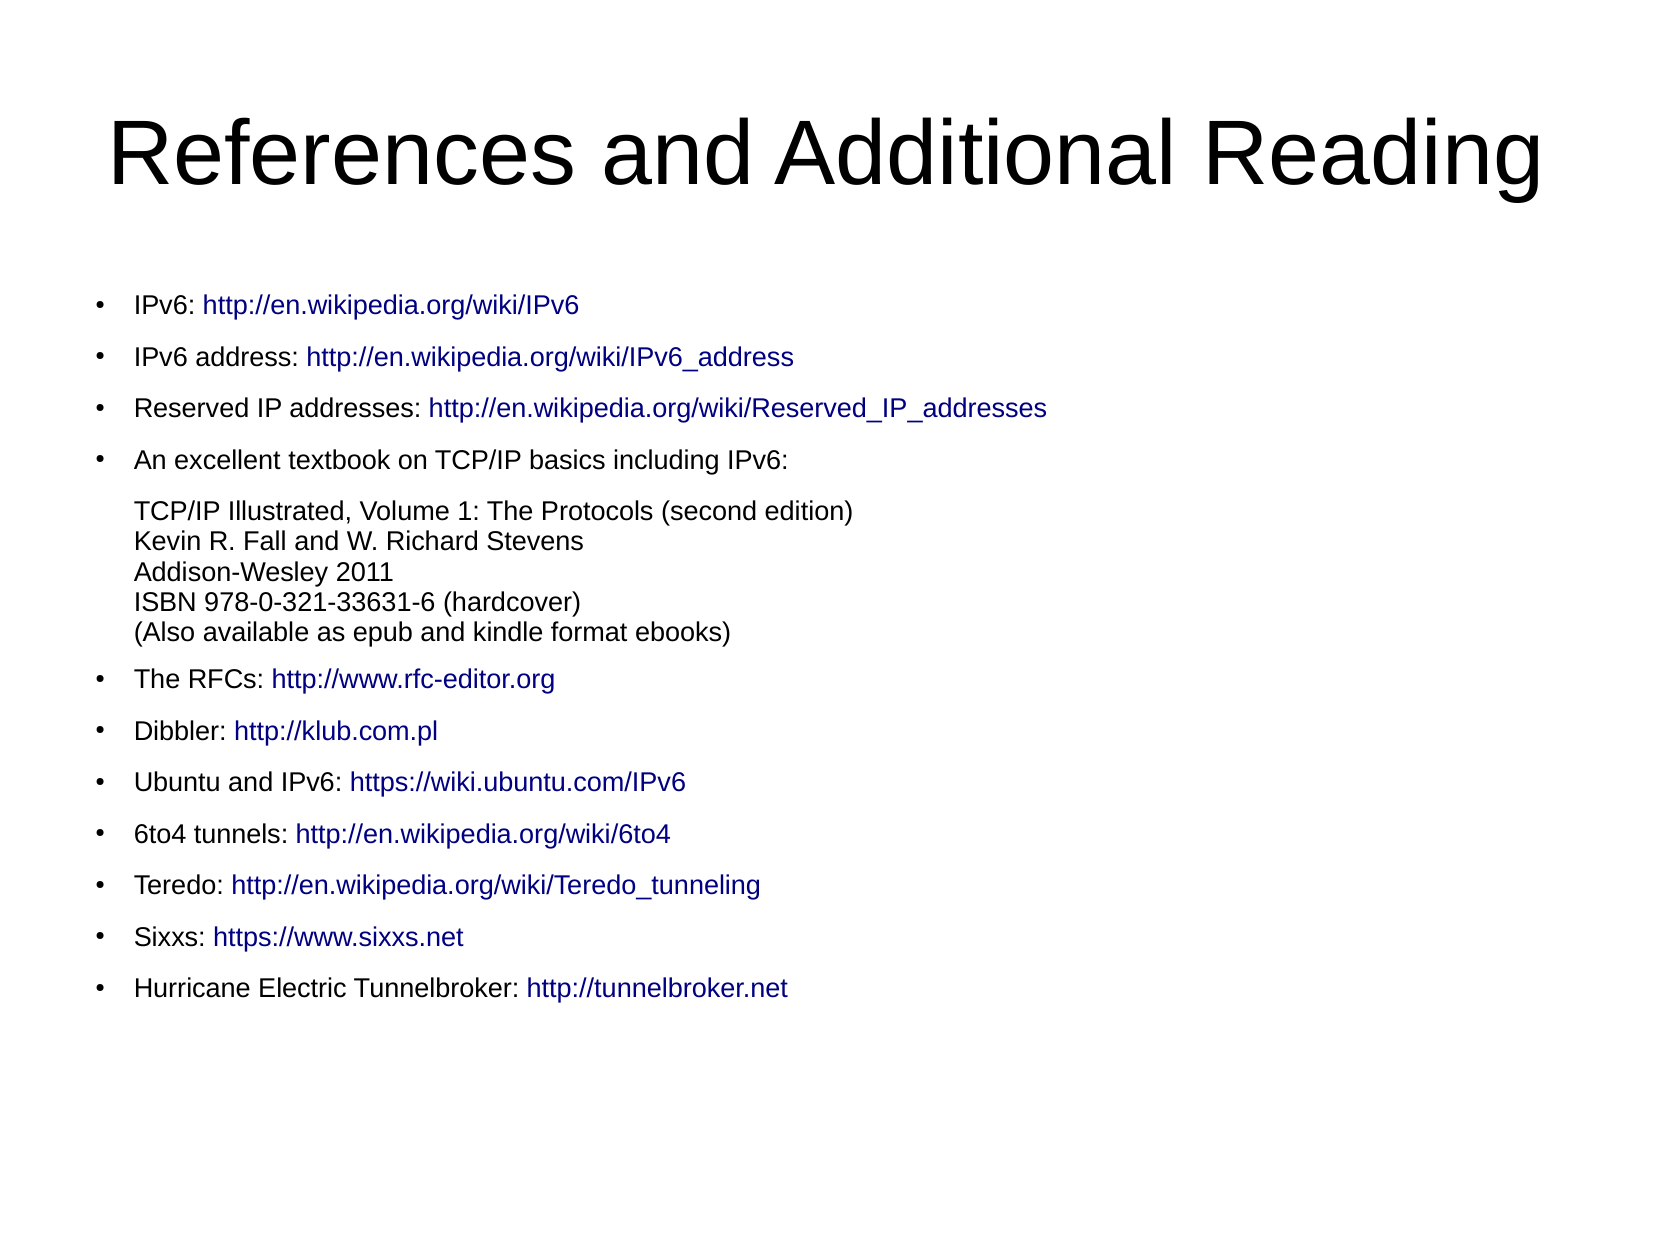

# References and Additional Reading
IPv6: http://en.wikipedia.org/wiki/IPv6
IPv6 address: http://en.wikipedia.org/wiki/IPv6_address
Reserved IP addresses: http://en.wikipedia.org/wiki/Reserved_IP_addresses
An excellent textbook on TCP/IP basics including IPv6:
TCP/IP Illustrated, Volume 1: The Protocols (second edition)
Kevin R. Fall and W. Richard Stevens
Addison-Wesley 2011
ISBN 978-0-321-33631-6 (hardcover)
(Also available as epub and kindle format ebooks)
The RFCs: http://www.rfc-editor.org
Dibbler: http://klub.com.pl
Ubuntu and IPv6: https://wiki.ubuntu.com/IPv6
6to4 tunnels: http://en.wikipedia.org/wiki/6to4
Teredo: http://en.wikipedia.org/wiki/Teredo_tunneling
Sixxs: https://www.sixxs.net
Hurricane Electric Tunnelbroker: http://tunnelbroker.net